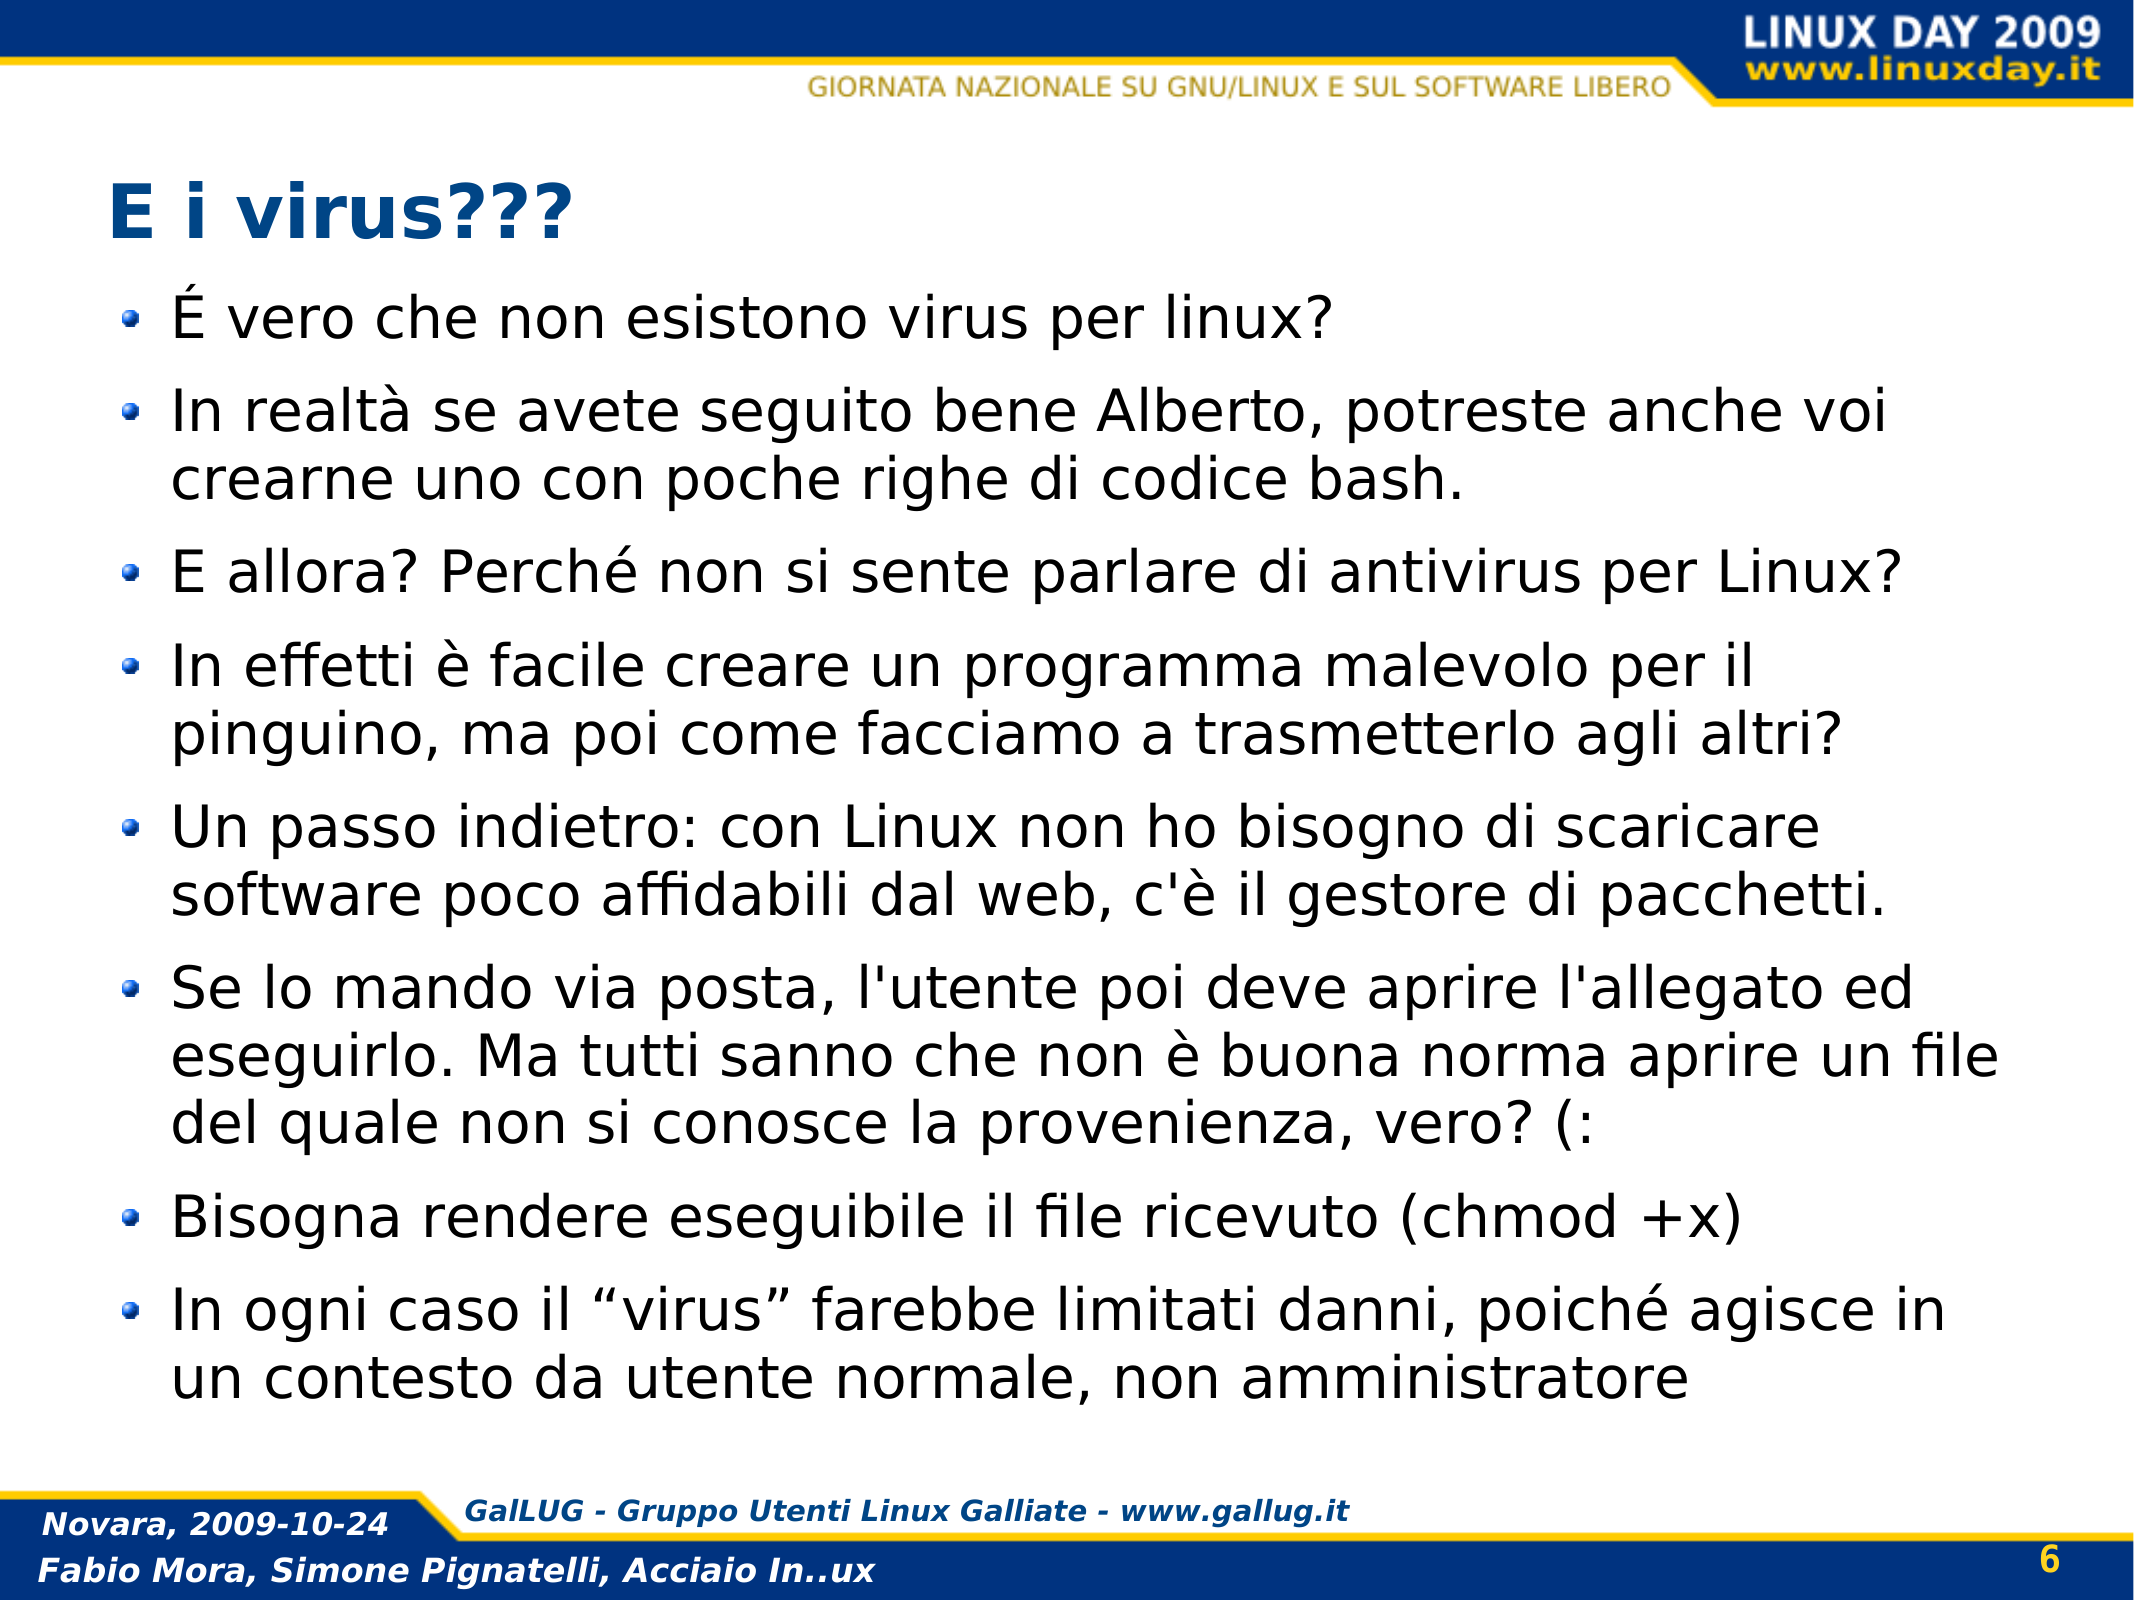

# E i virus???
É vero che non esistono virus per linux?
In realtà se avete seguito bene Alberto, potreste anche voi crearne uno con poche righe di codice bash.
E allora? Perché non si sente parlare di antivirus per Linux?
In effetti è facile creare un programma malevolo per il pinguino, ma poi come facciamo a trasmetterlo agli altri?
Un passo indietro: con Linux non ho bisogno di scaricare software poco affidabili dal web, c'è il gestore di pacchetti.
Se lo mando via posta, l'utente poi deve aprire l'allegato ed eseguirlo. Ma tutti sanno che non è buona norma aprire un file del quale non si conosce la provenienza, vero? (:
Bisogna rendere eseguibile il file ricevuto (chmod +x)
In ogni caso il “virus” farebbe limitati danni, poiché agisce in un contesto da utente normale, non amministratore